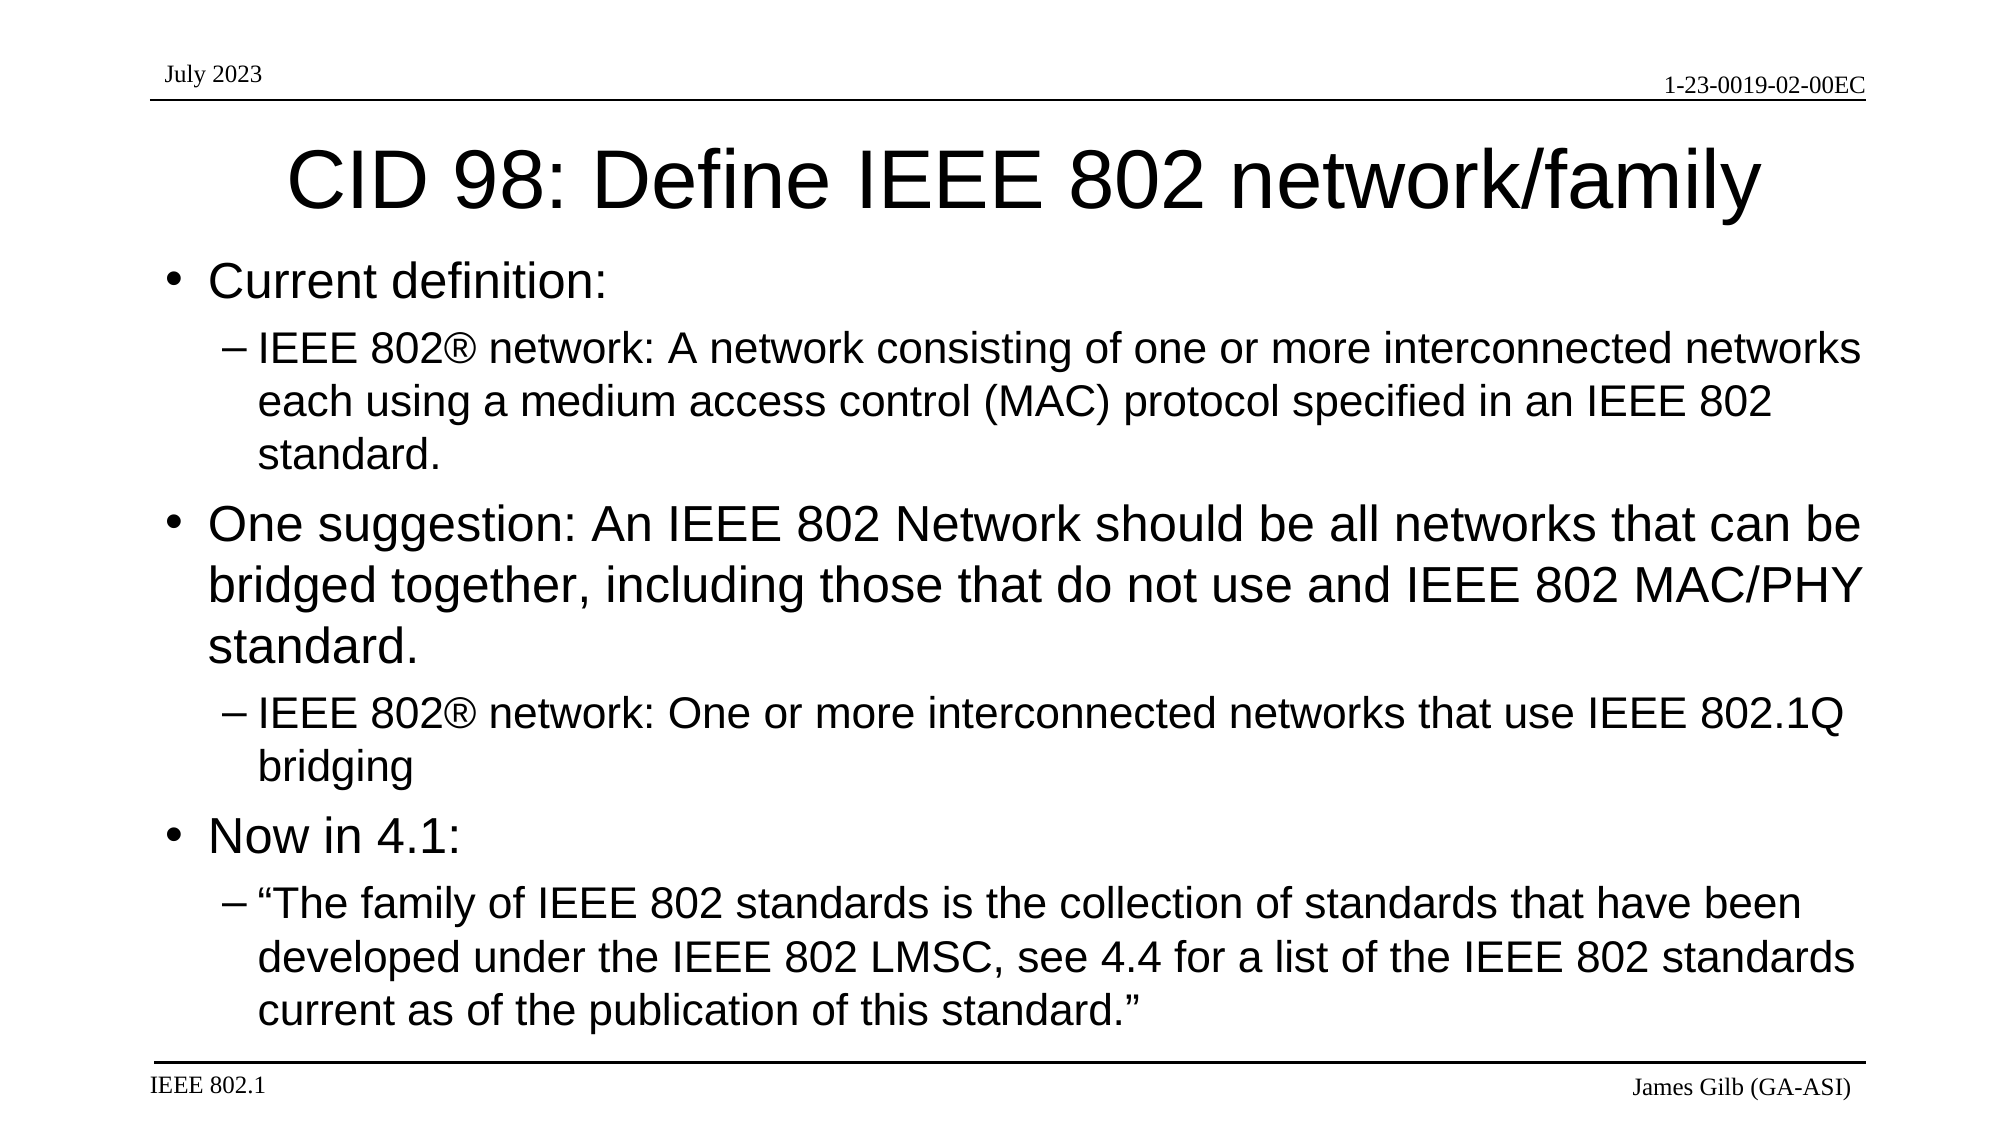

# CID 98: Define IEEE 802 network/family
Current definition:
IEEE 802® network: A network consisting of one or more interconnected networks each using a medium access control (MAC) protocol specified in an IEEE 802 standard.
One suggestion: An IEEE 802 Network should be all networks that can be bridged together, including those that do not use and IEEE 802 MAC/PHY standard.
IEEE 802® network: One or more interconnected networks that use IEEE 802.1Q bridging
Now in 4.1:
“The family of IEEE 802 standards is the collection of standards that have been developed under the IEEE 802 LMSC, see 4.4 for a list of the IEEE 802 standards current as of the publication of this standard.”